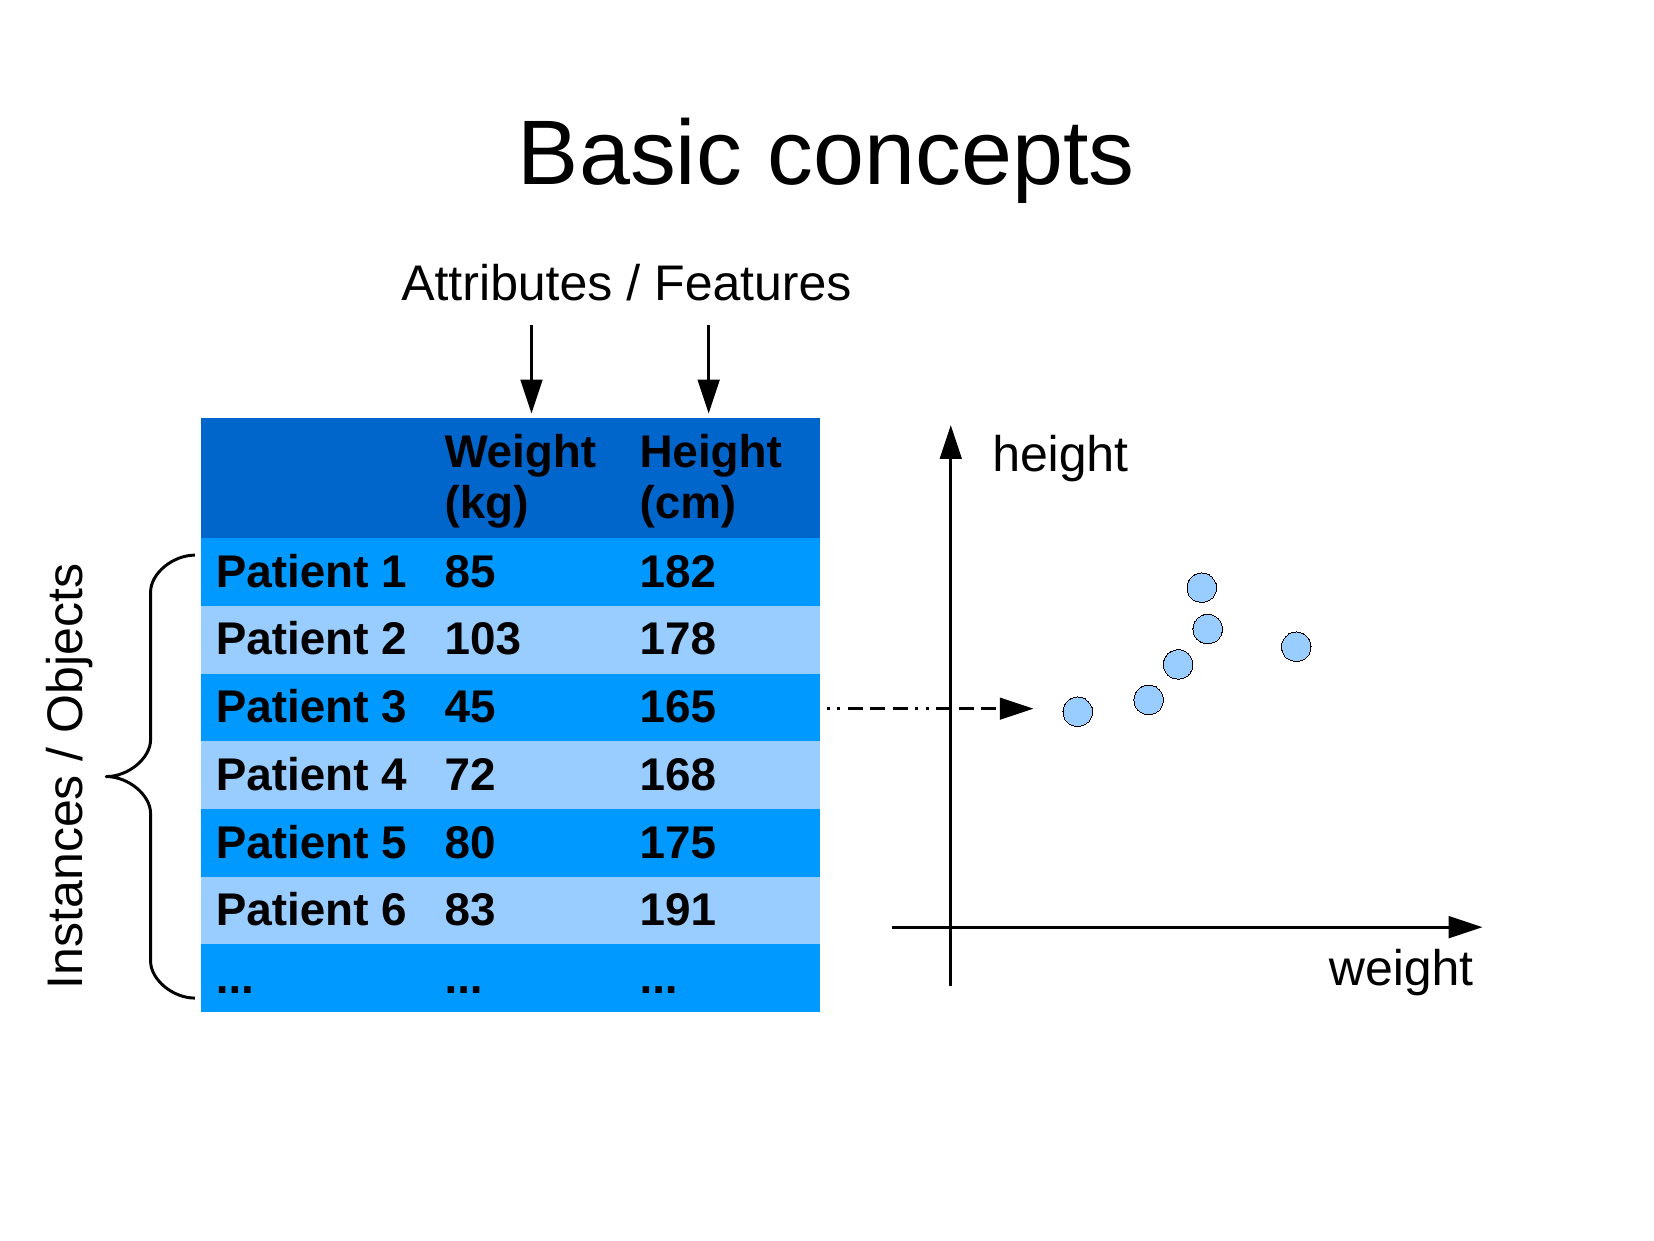

# Basic concepts
Attributes / Features
| | Weight (kg) | Height (cm) |
| --- | --- | --- |
| Patient 1 | 85 | 182 |
| Patient 2 | 103 | 178 |
| Patient 3 | 45 | 165 |
| Patient 4 | 72 | 168 |
| Patient 5 | 80 | 175 |
| Patient 6 | 83 | 191 |
| ... | ... | ... |
height
Instances / Objects
weight